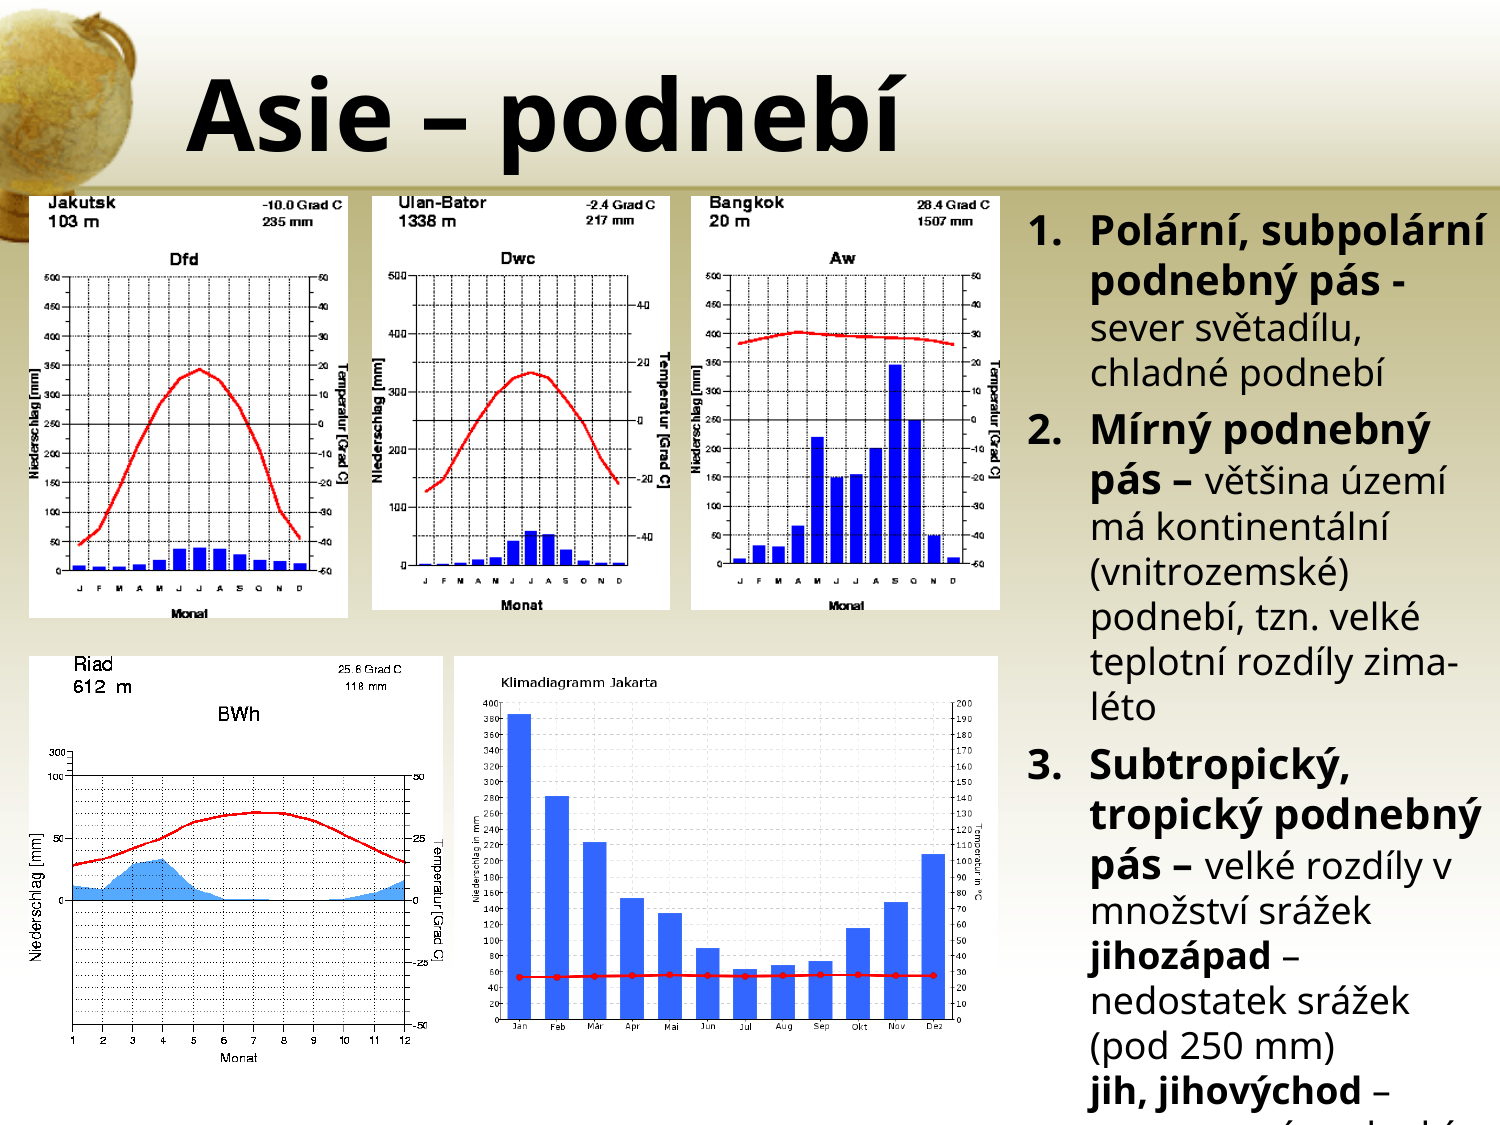

# Asie – podnebí
Polární, subpolární podnebný pás - sever světadílu, chladné podnebí
Mírný podnebný pás – většina území má kontinentální (vnitrozemské) podnebí, tzn. velké teplotní rozdíly zima-léto
Subtropický, tropický podnebný pás – velké rozdíly v množství srážek jihozápad – nedostatek srážek (pod 250 mm) 	 jih, jihovýchod – monzunové podnebí